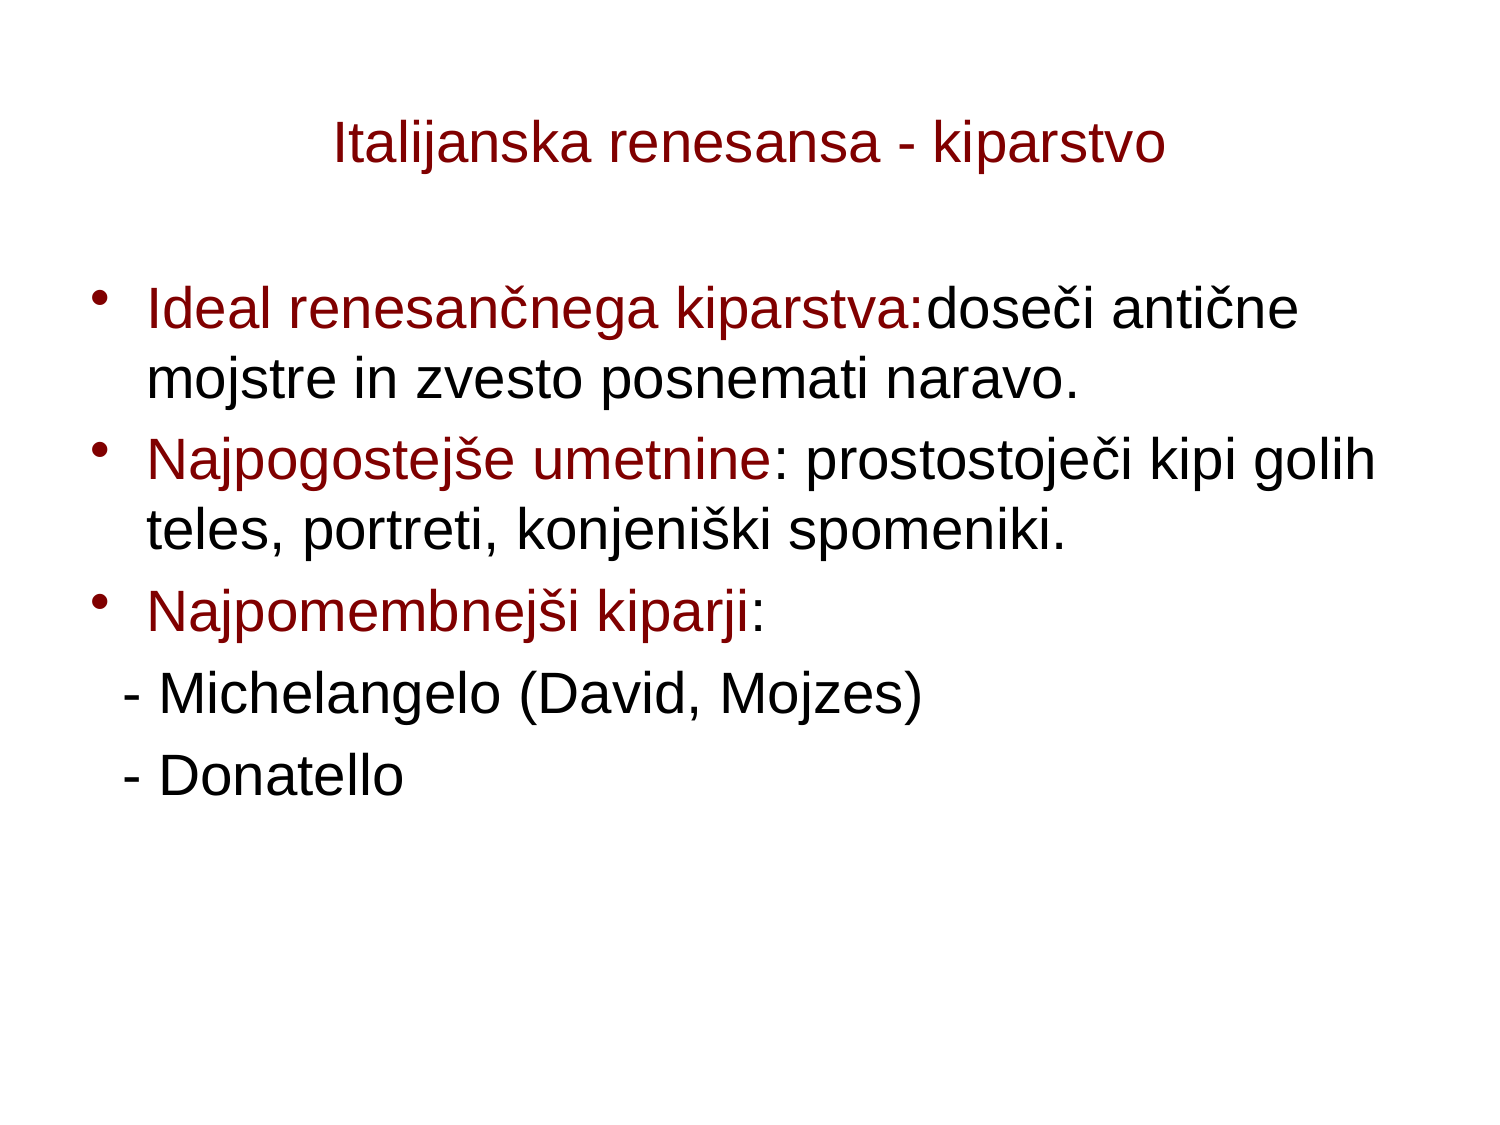

# Italijanska renesansa - kiparstvo
Ideal renesančnega kiparstva:doseči antične mojstre in zvesto posnemati naravo.
Najpogostejše umetnine: prostostoječi kipi golih teles, portreti, konjeniški spomeniki.
Najpomembnejši kiparji:
 - Michelangelo (David, Mojzes)
 - Donatello